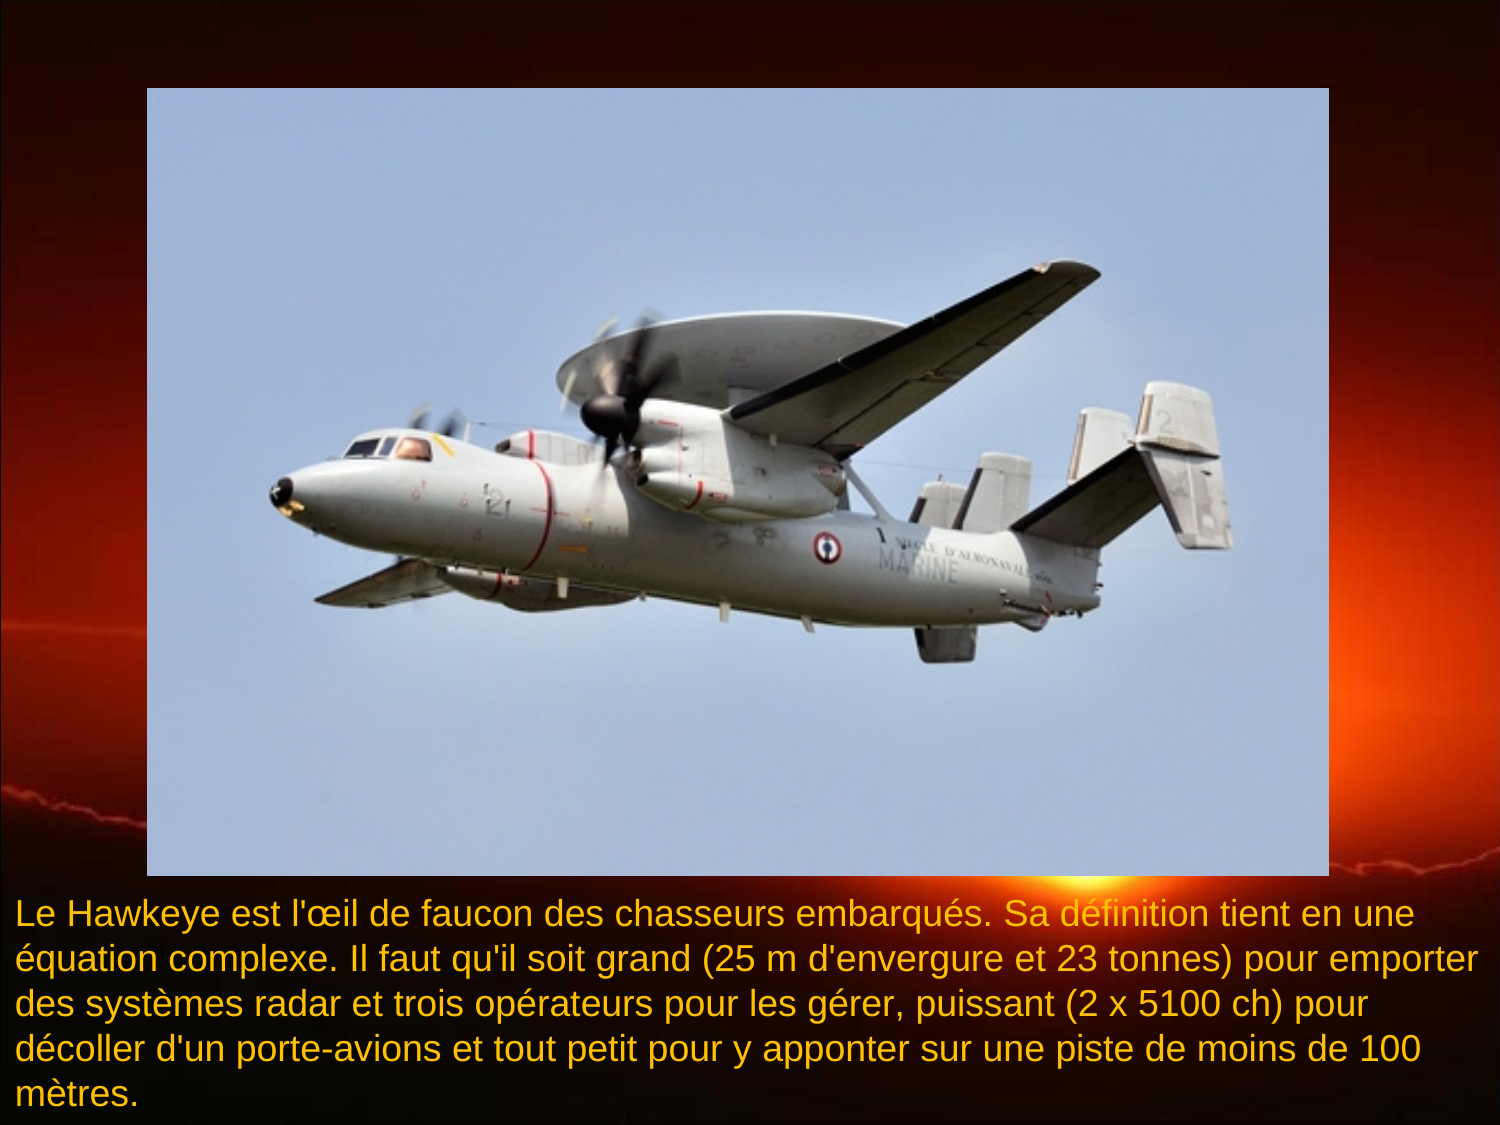

Le Hawkeye est l'œil de faucon des chasseurs embarqués. Sa définition tient en une équation complexe. Il faut qu'il soit grand (25 m d'envergure et 23 tonnes) pour emporter des systèmes radar et trois opérateurs pour les gérer, puissant (2 x 5100 ch) pour décoller d'un porte-avions et tout petit pour y apponter sur une piste de moins de 100 mètres.